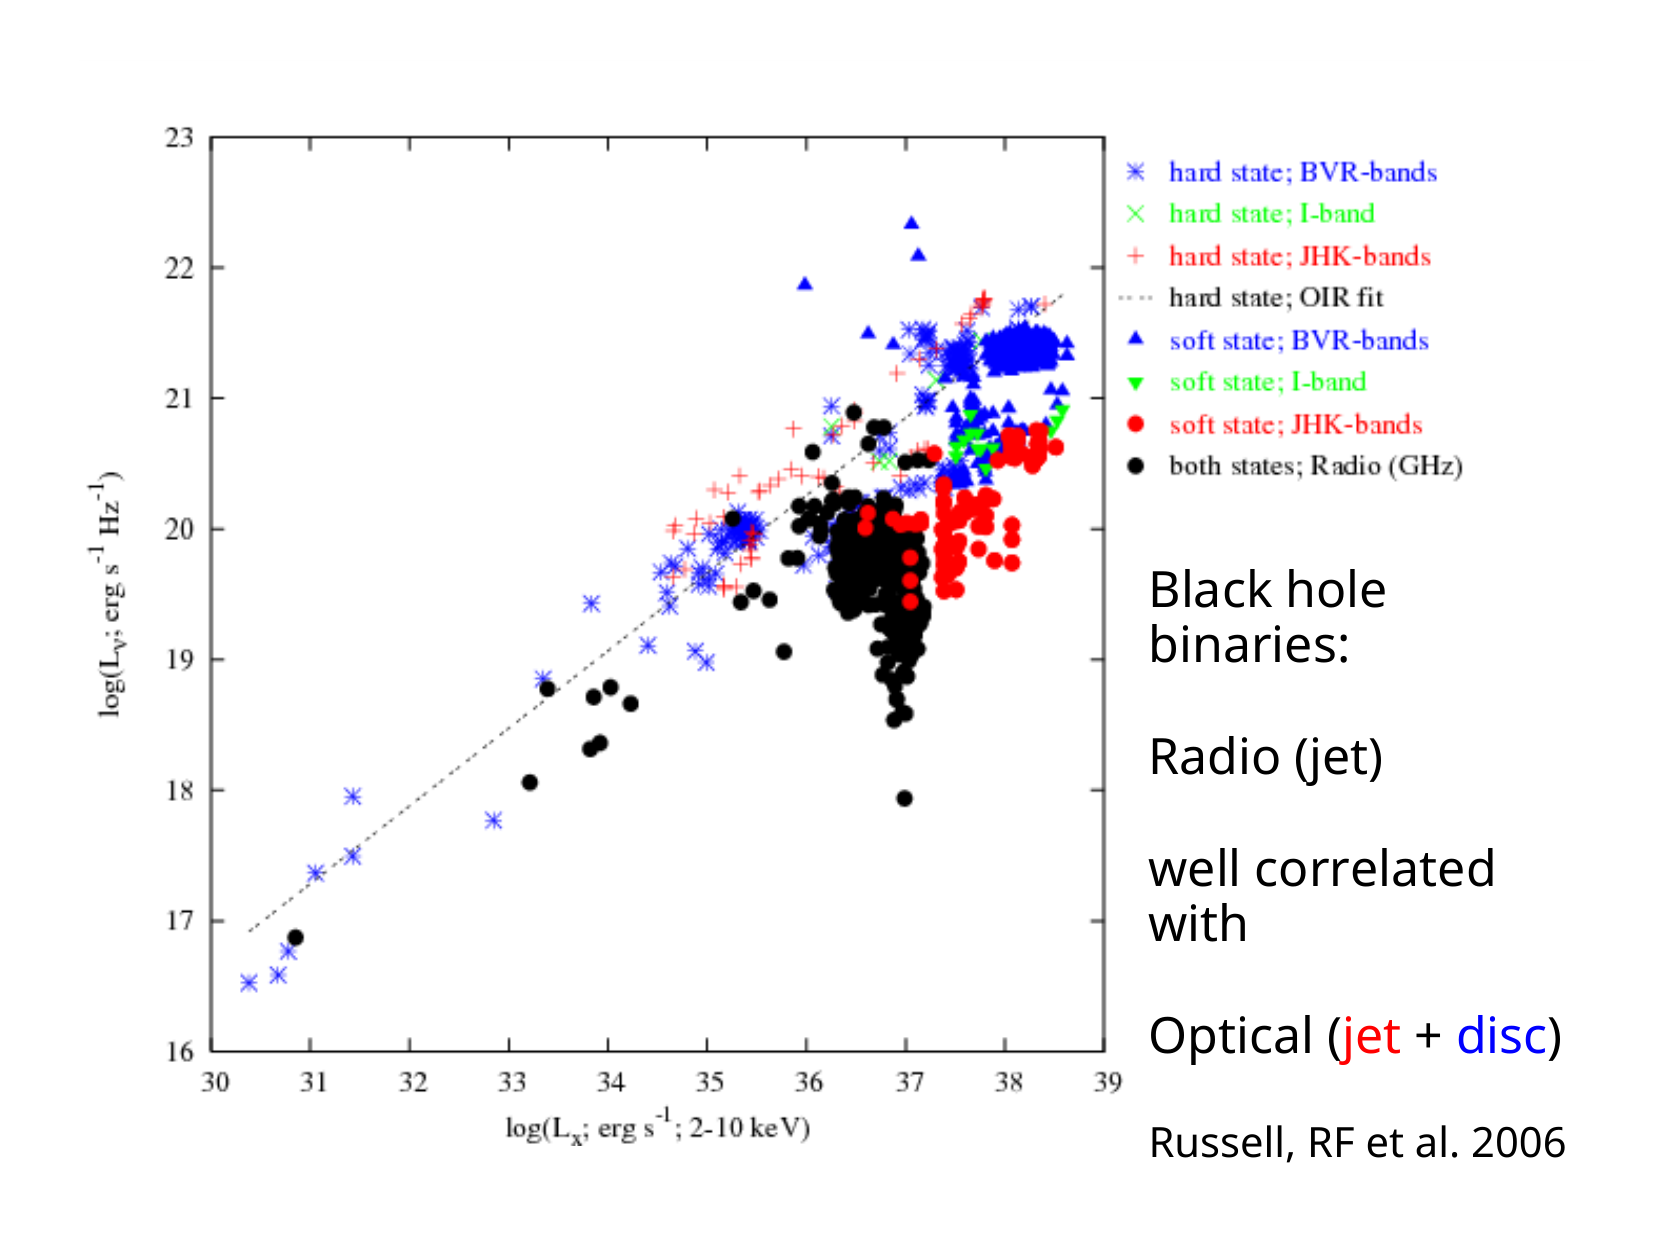

Black hole binaries:
Radio (jet)
well correlated with
Optical (jet + disc)
Russell, RF et al. 2006